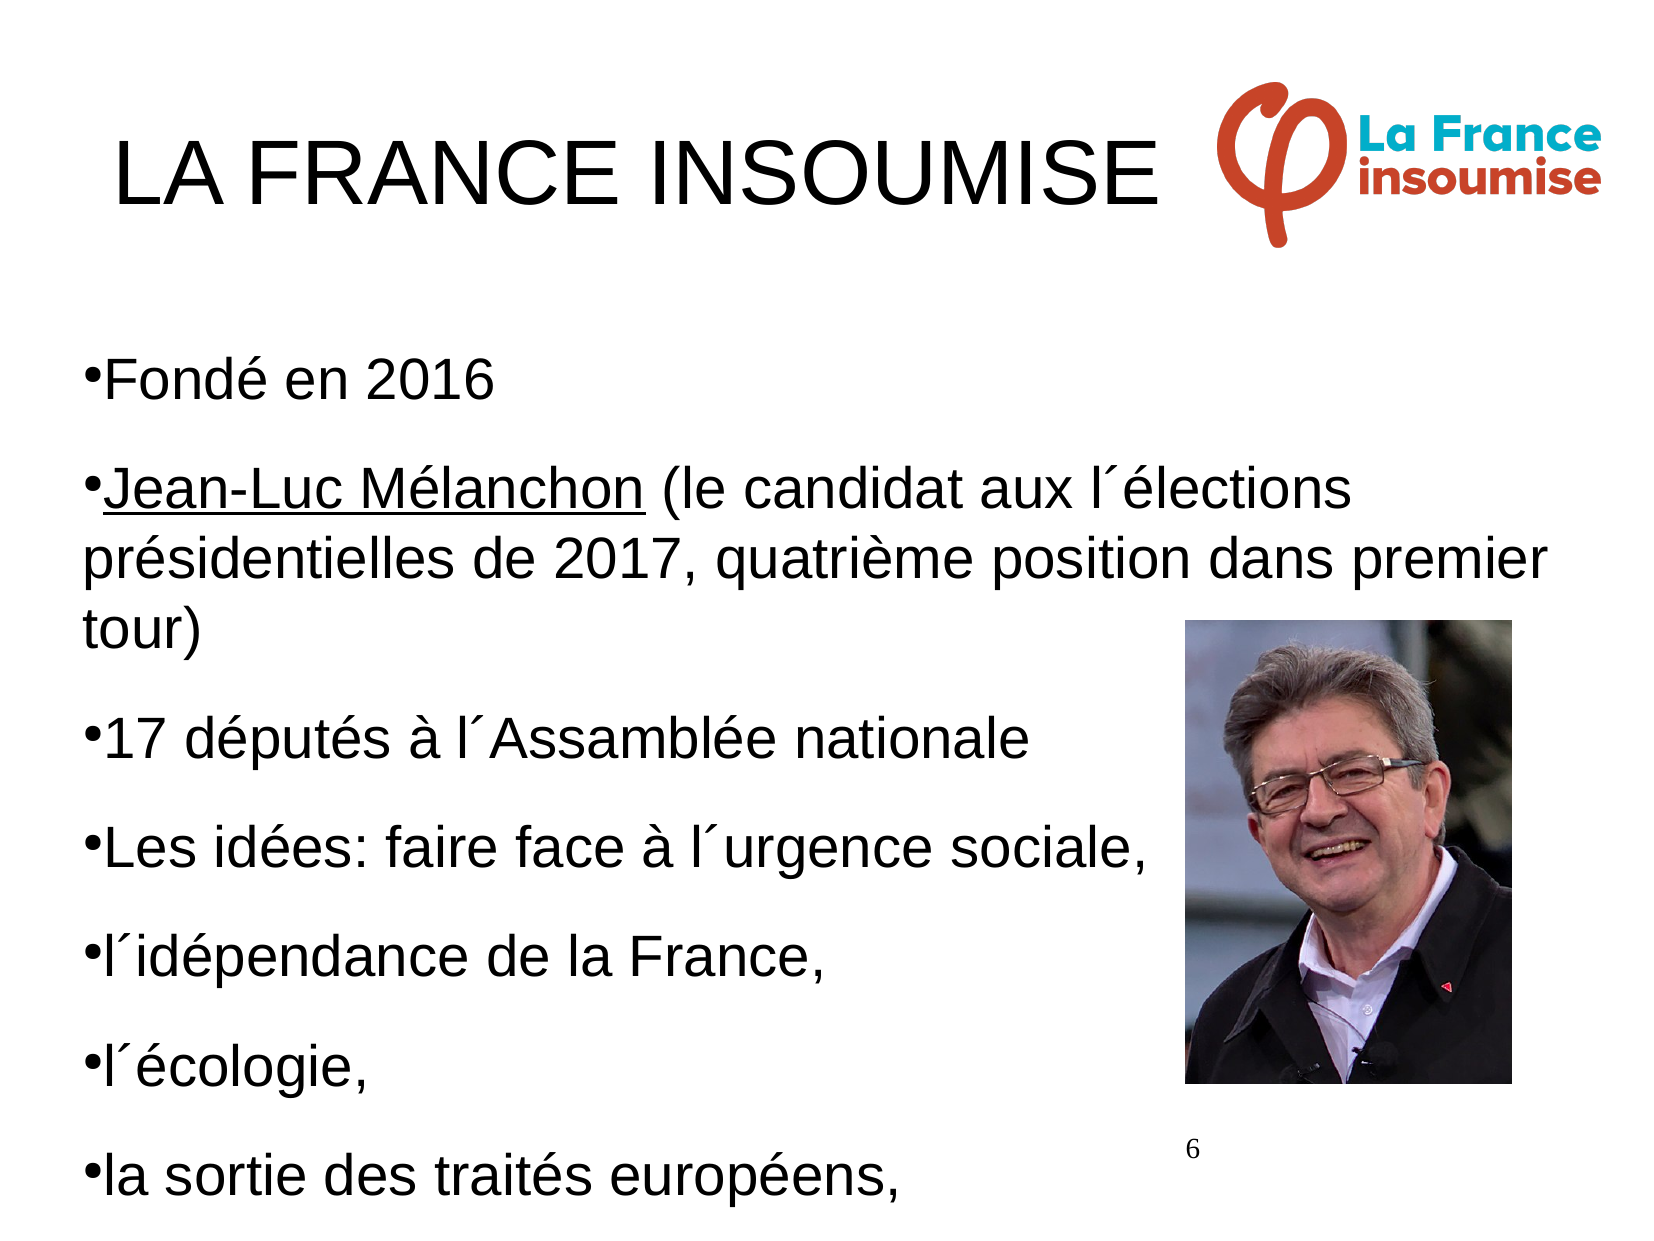

# LA FRANCE INSOUMISE
Fondé en 2016
Jean-Luc Mélanchon (le candidat aux l´élections présidentielles de 2017, quatrième position dans premier tour)
17 députés à l´Assamblée nationale
Les idées: faire face à l´urgence sociale,
l´idépendance de la France,
l´écologie,
la sortie des traités européens,
créer la VIème République